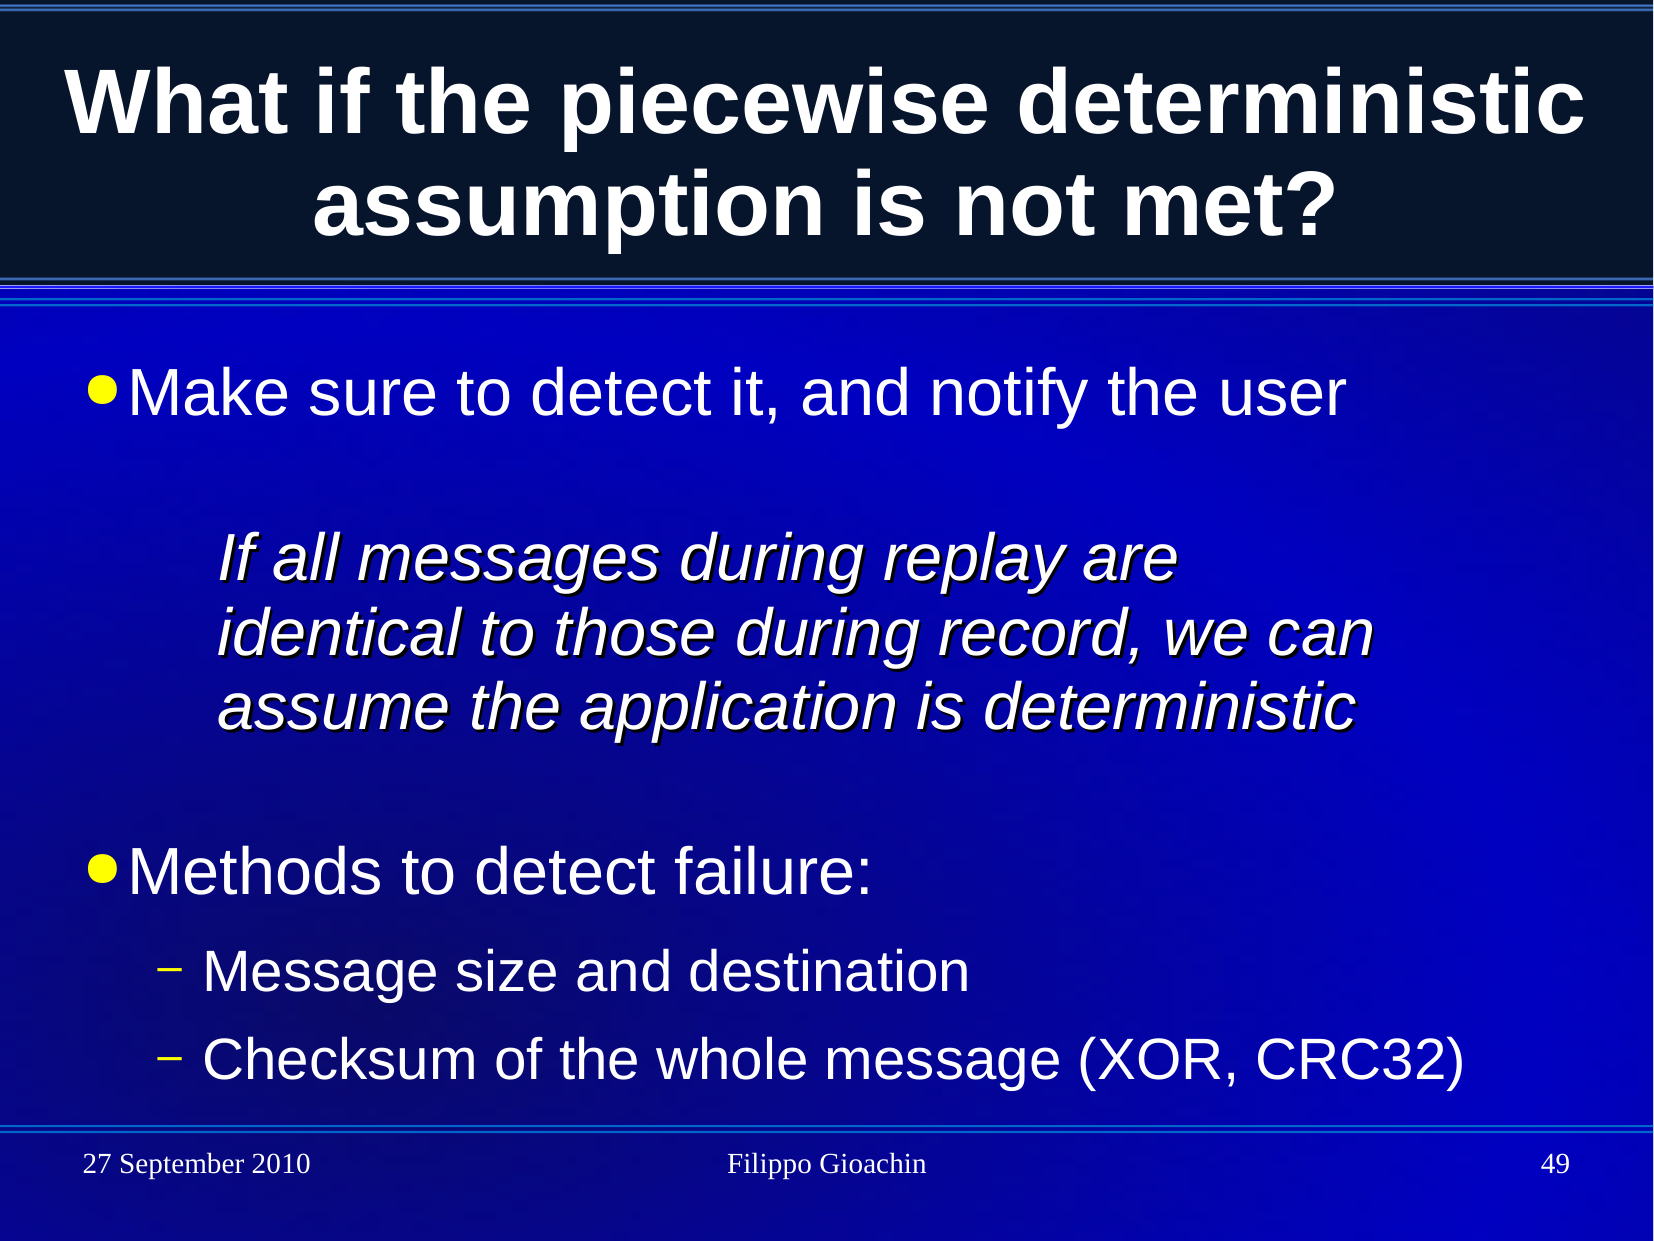

# What if the piecewise deterministic assumption is not met?
Make sure to detect it, and notify the user
If all messages during replay are identical to those during record, we can assume the application is deterministic
Methods to detect failure:
Message size and destination
Checksum of the whole message (XOR, CRC32)
27 September 2010
Filippo Gioachin
49